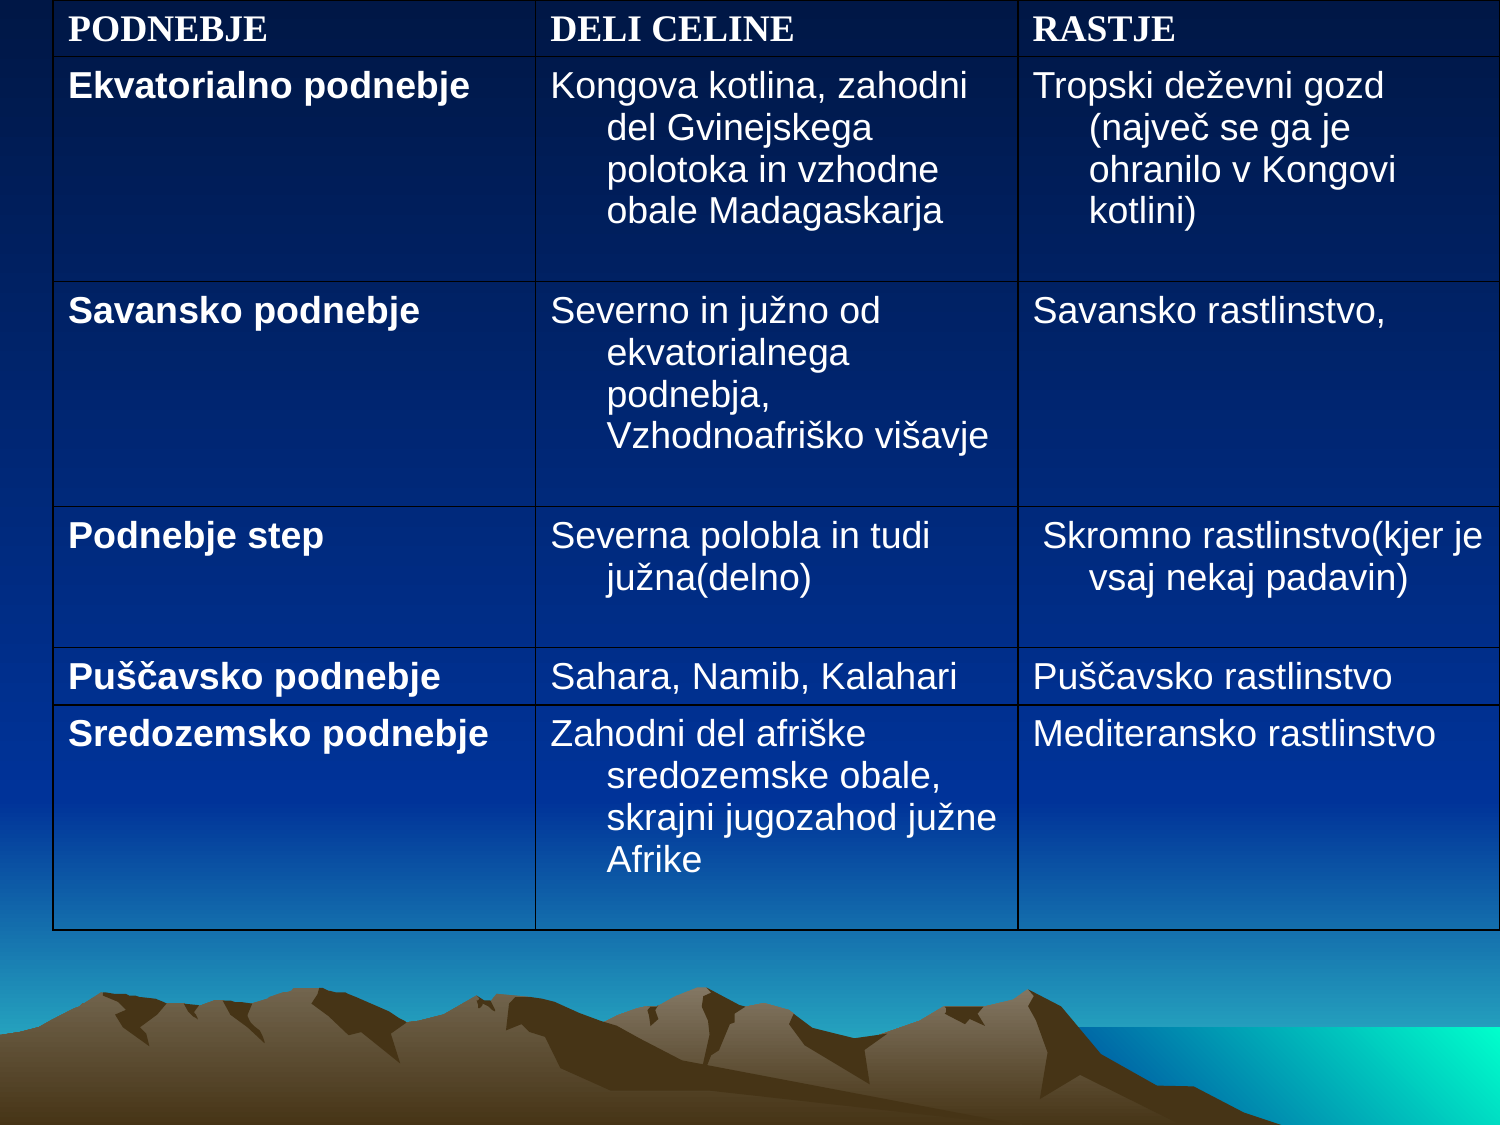

| PODNEBJE | DELI CELINE | RASTJE |
| --- | --- | --- |
| Ekvatorialno podnebje | Kongova kotlina, zahodni del Gvinejskega polotoka in vzhodne obale Madagaskarja | Tropski deževni gozd (največ se ga je ohranilo v Kongovi kotlini) |
| Savansko podnebje | Severno in južno od ekvatorialnega podnebja, Vzhodnoafriško višavje | Savansko rastlinstvo, |
| Podnebje step | Severna polobla in tudi južna(delno) | Skromno rastlinstvo(kjer je vsaj nekaj padavin) |
| Puščavsko podnebje | Sahara, Namib, Kalahari | Puščavsko rastlinstvo |
| Sredozemsko podnebje | Zahodni del afriške sredozemske obale, skrajni jugozahod južne Afrike | Mediteransko rastlinstvo |